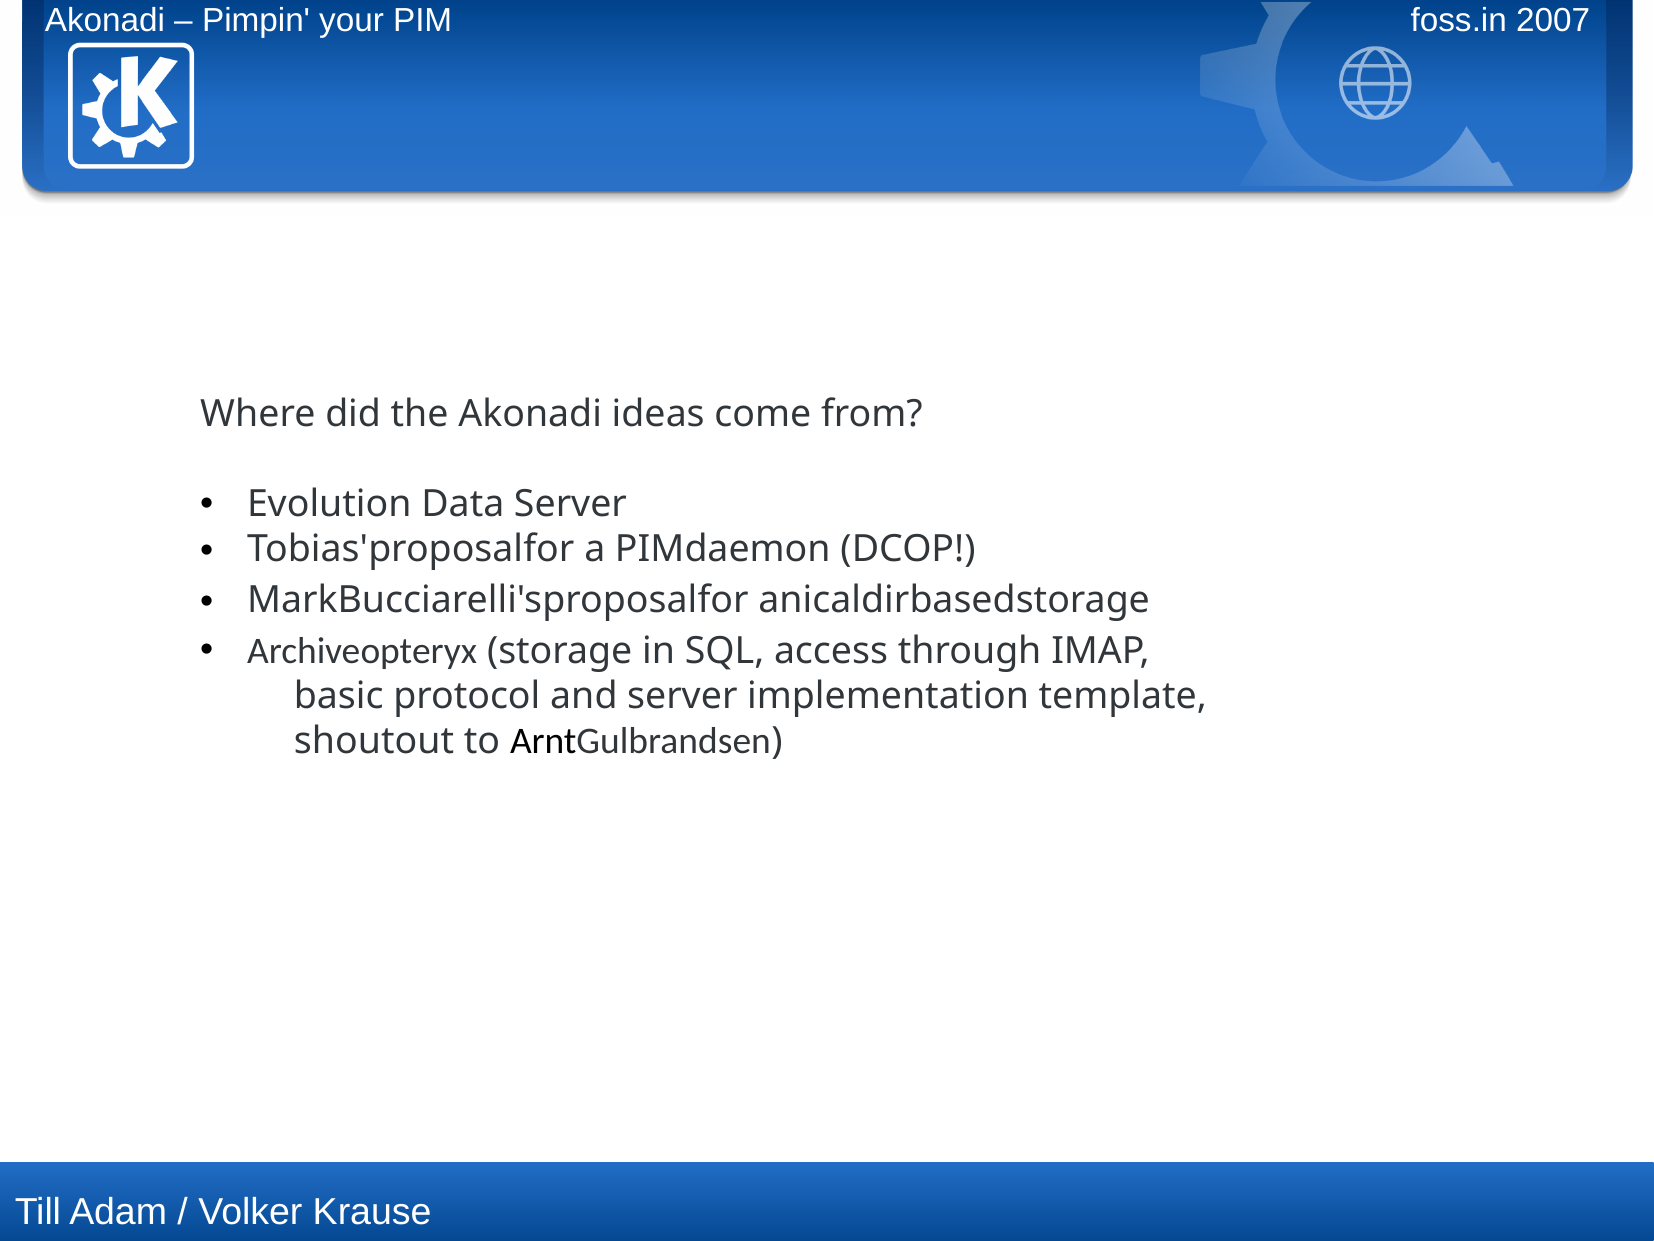

Where did the Akonadi ideas come from?
Evolution Data Server
Tobias'proposalfor a PIMdaemon (DCOP!)
MarkBucciarelli'sproposalfor anicaldirbasedstorage
Archiveopteryx (storage in SQL, access through IMAP, basic protocol and server implementation template, shoutout to ArntGulbrandsen)